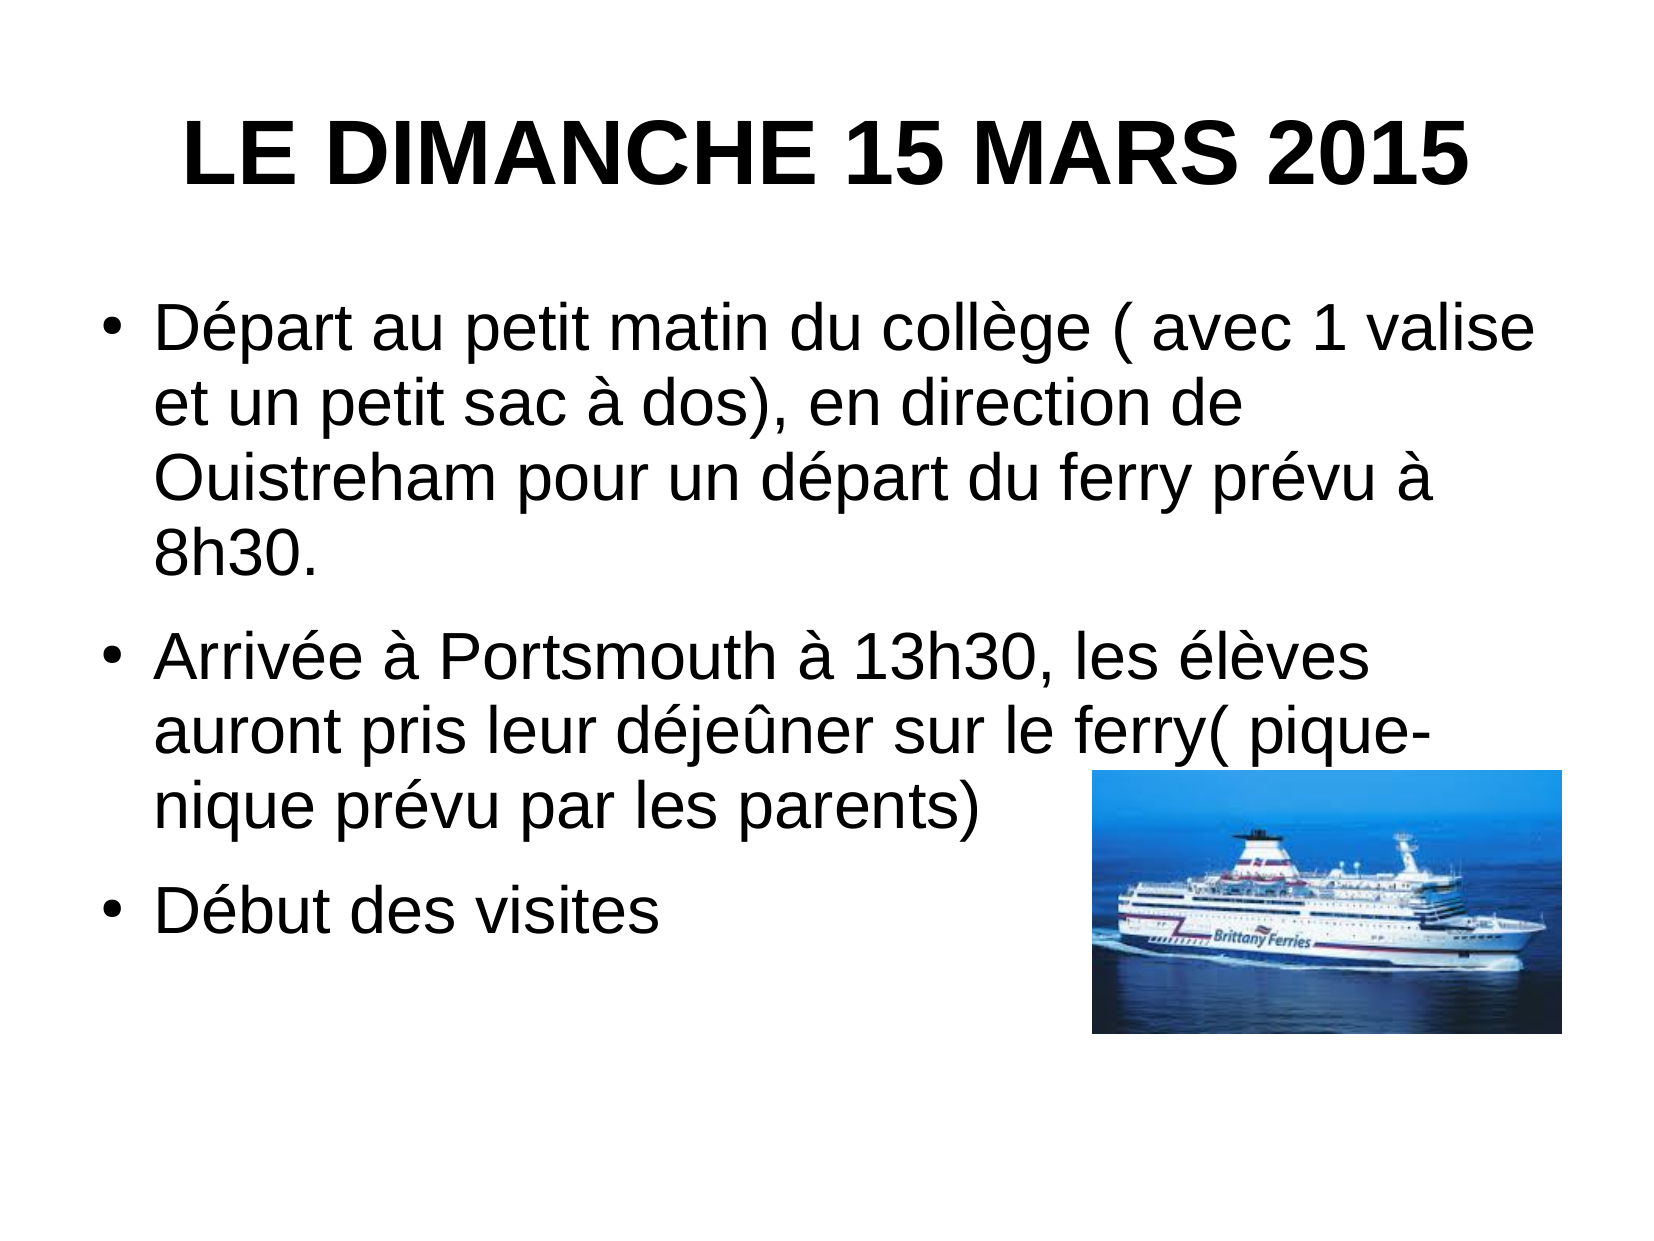

# LE DIMANCHE 15 MARS 2015
Départ au petit matin du collège ( avec 1 valise et un petit sac à dos), en direction de Ouistreham pour un départ du ferry prévu à 8h30.
Arrivée à Portsmouth à 13h30, les élèves auront pris leur déjeûner sur le ferry( pique- nique prévu par les parents)
Début des visites